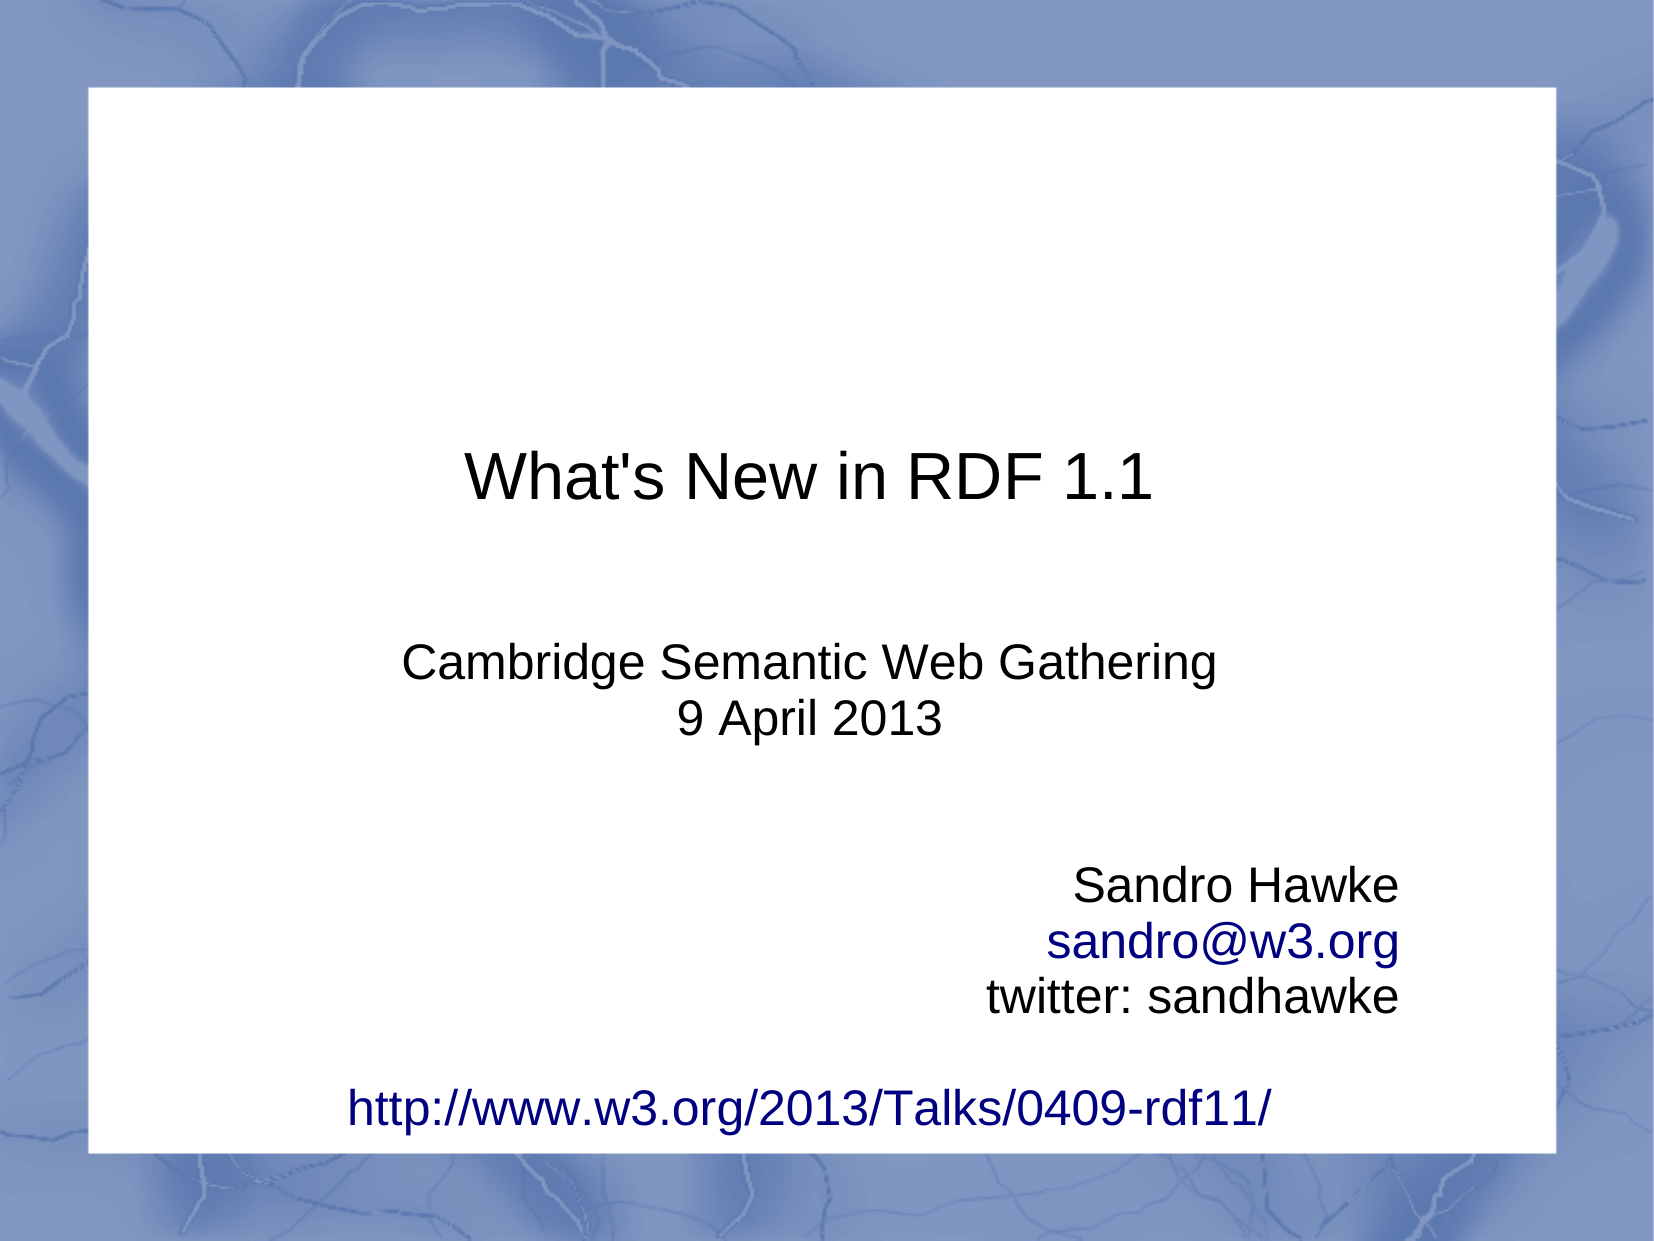

# What's New in RDF 1.1
Cambridge Semantic Web Gathering
9 April 2013
Sandro Hawke
sandro@w3.org
twitter: sandhawke
http://www.w3.org/2013/Talks/0409-rdf11/
What's New in RDF 1.1
Cambridge Semantic Web Gathering
9 April 2013
Sandro Hawke
sandro@w3.org
twitter: sandhawke